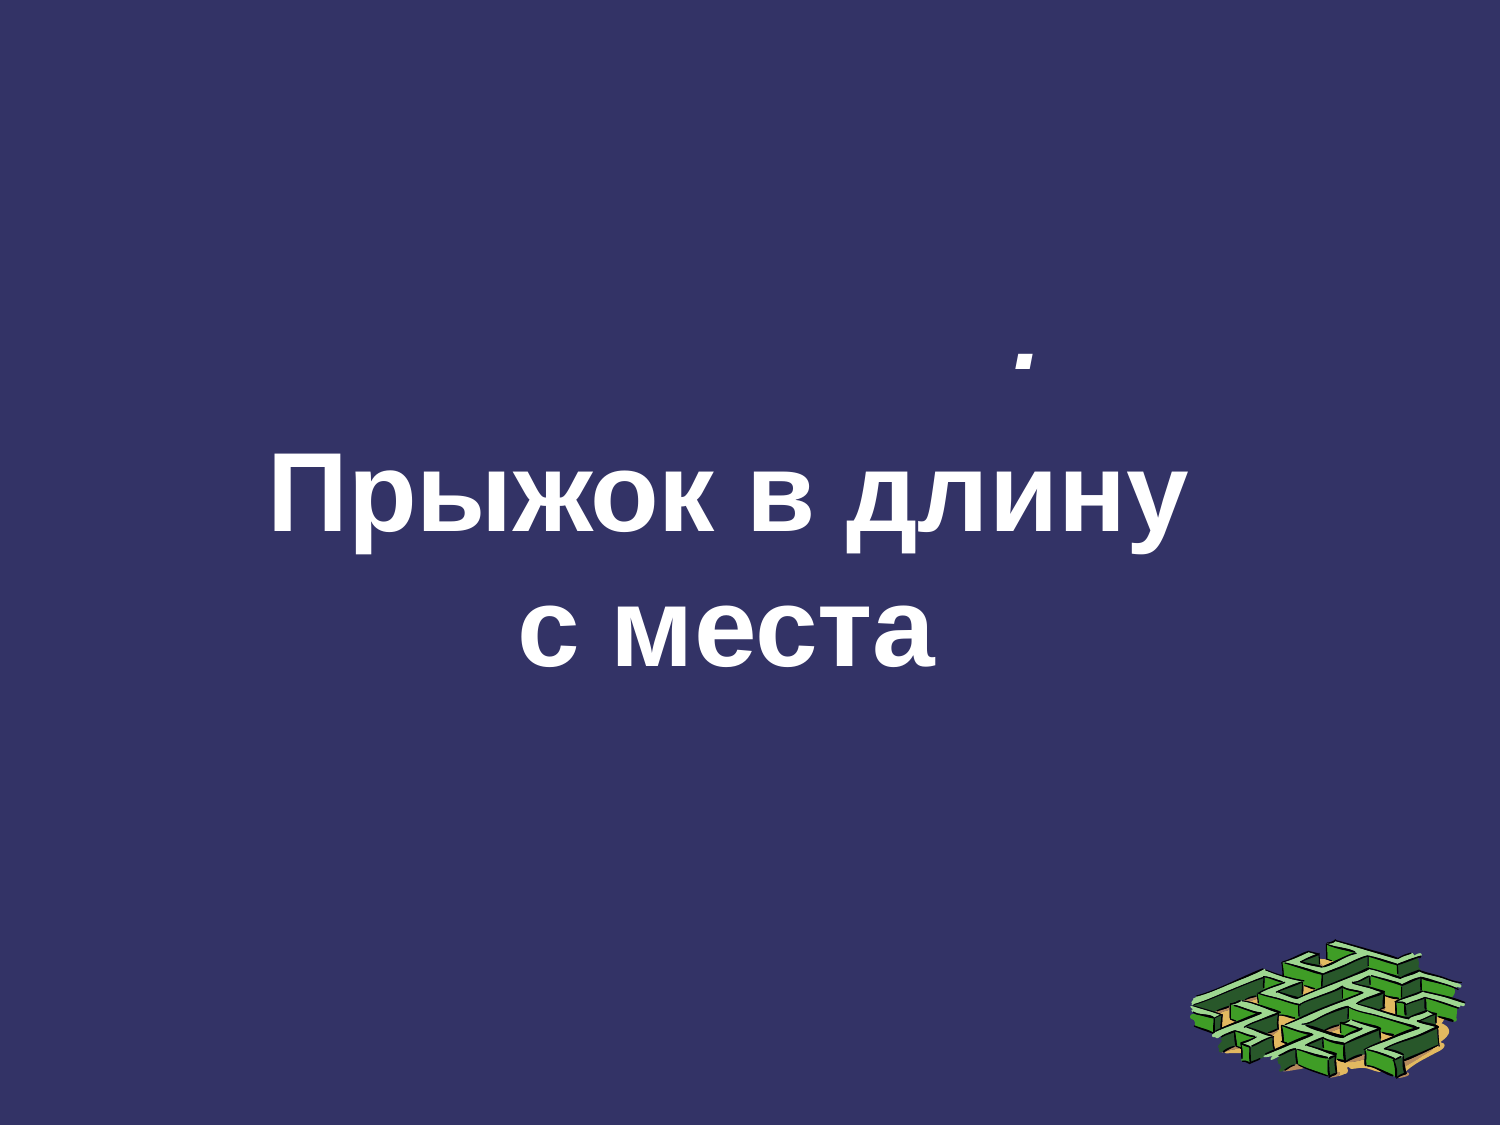

# .
Прыжок в длину
с места